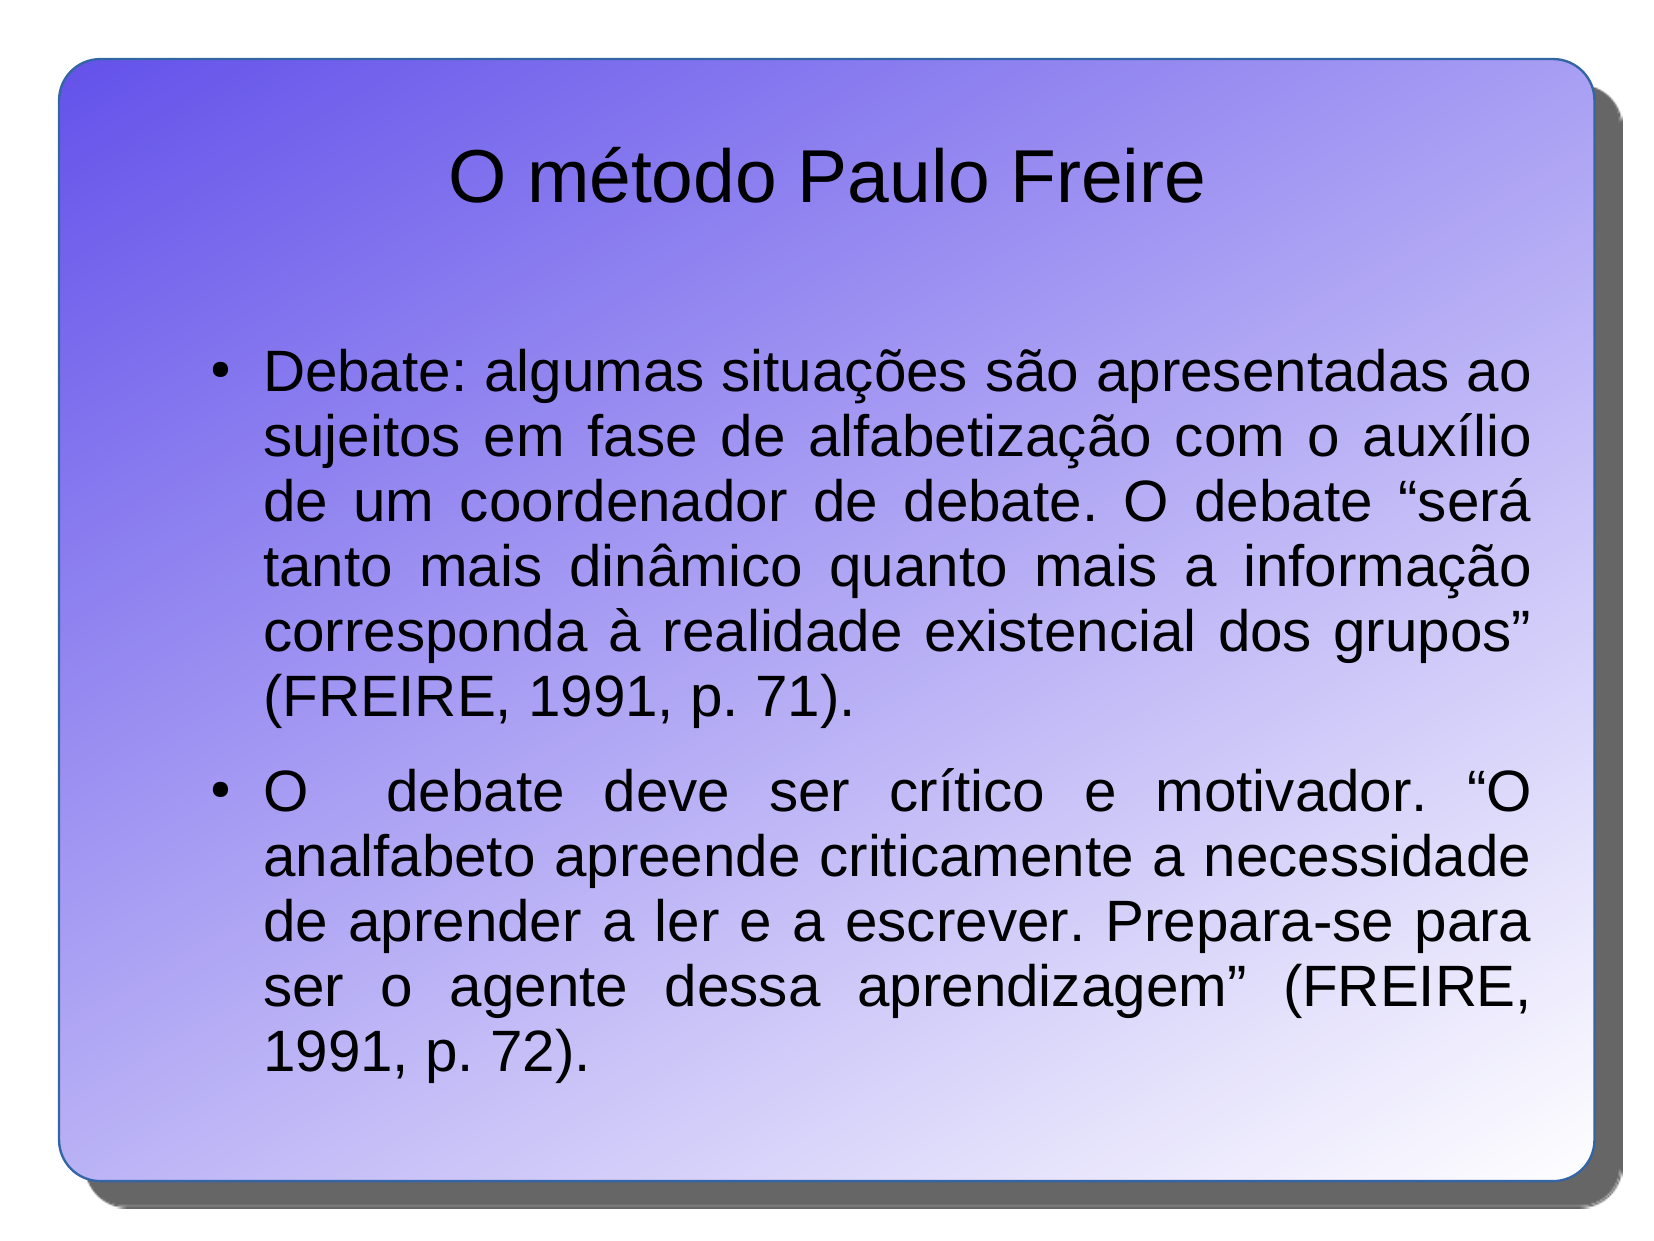

# O método Paulo Freire
Debate: algumas situações são apresentadas ao sujeitos em fase de alfabetização com o auxílio de um coordenador de debate. O debate “será tanto mais dinâmico quanto mais a informação corresponda à realidade existencial dos grupos” (FREIRE, 1991, p. 71).
O debate deve ser crítico e motivador. “O analfabeto apreende criticamente a necessidade de aprender a ler e a escrever. Prepara-se para ser o agente dessa aprendizagem” (FREIRE, 1991, p. 72).